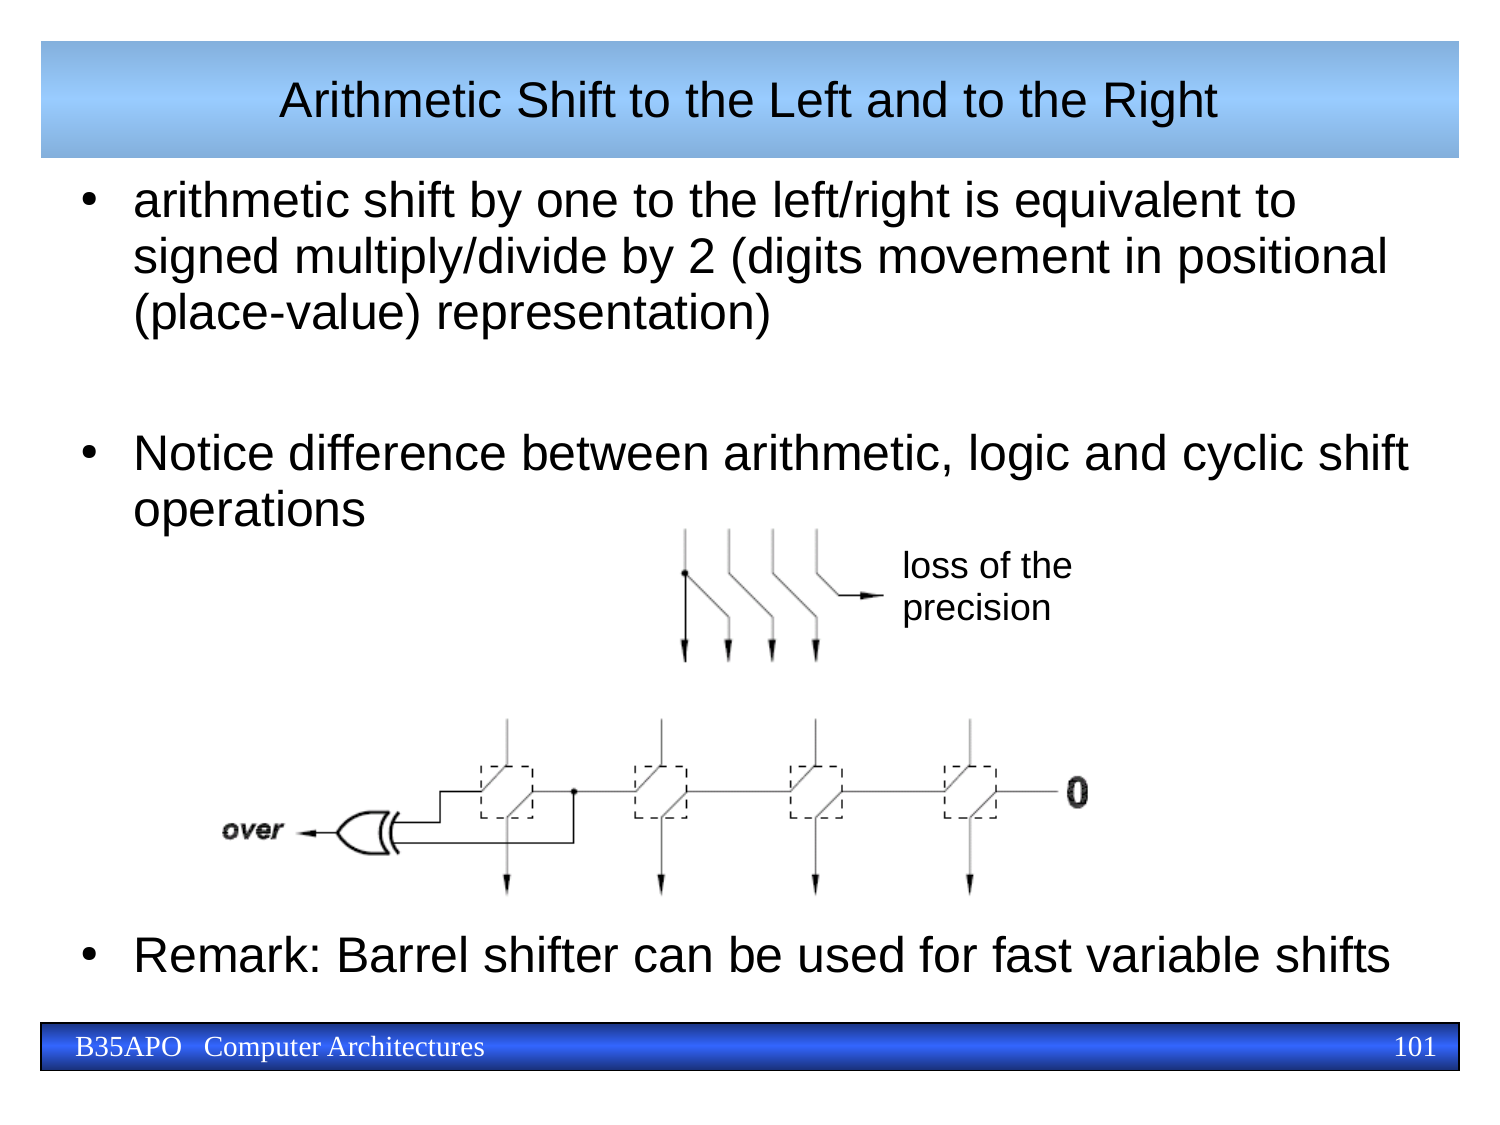

# Arithmetic Shift to the Left and to the Right
arithmetic shift by one to the left/right is equivalent to signed multiply/divide by 2 (digits movement in positional (place-value) representation)
Notice difference between arithmetic, logic and cyclic shift operations
loss of the
precision
Remark: Barrel shifter can be used for fast variable shifts
B35APO Computer Architectures
101